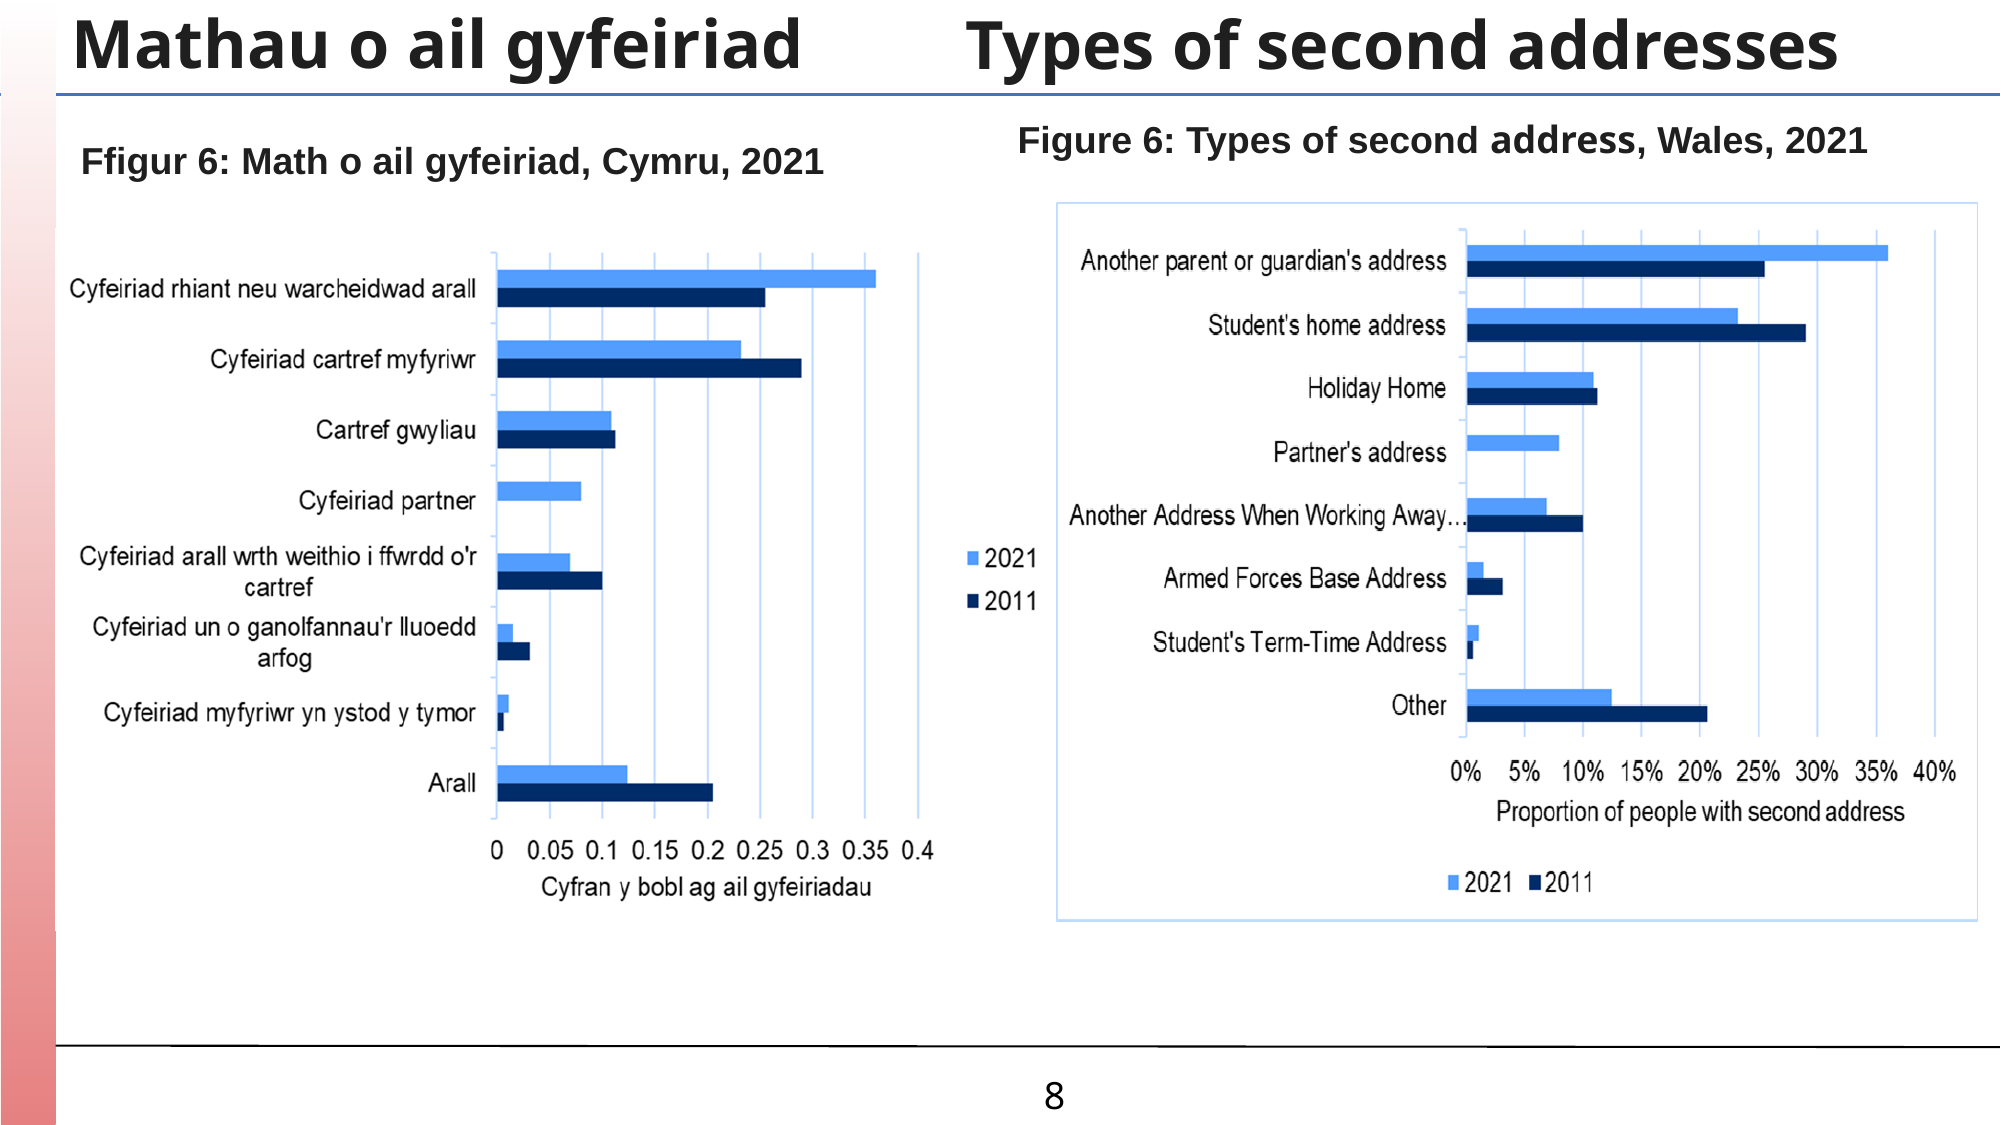

Mathau o ail gyfeiriad
Types of second addresses
Figure 6: Types of second address, Wales, 2021
Ffigur 6: Math o ail gyfeiriad, Cymru, 2021